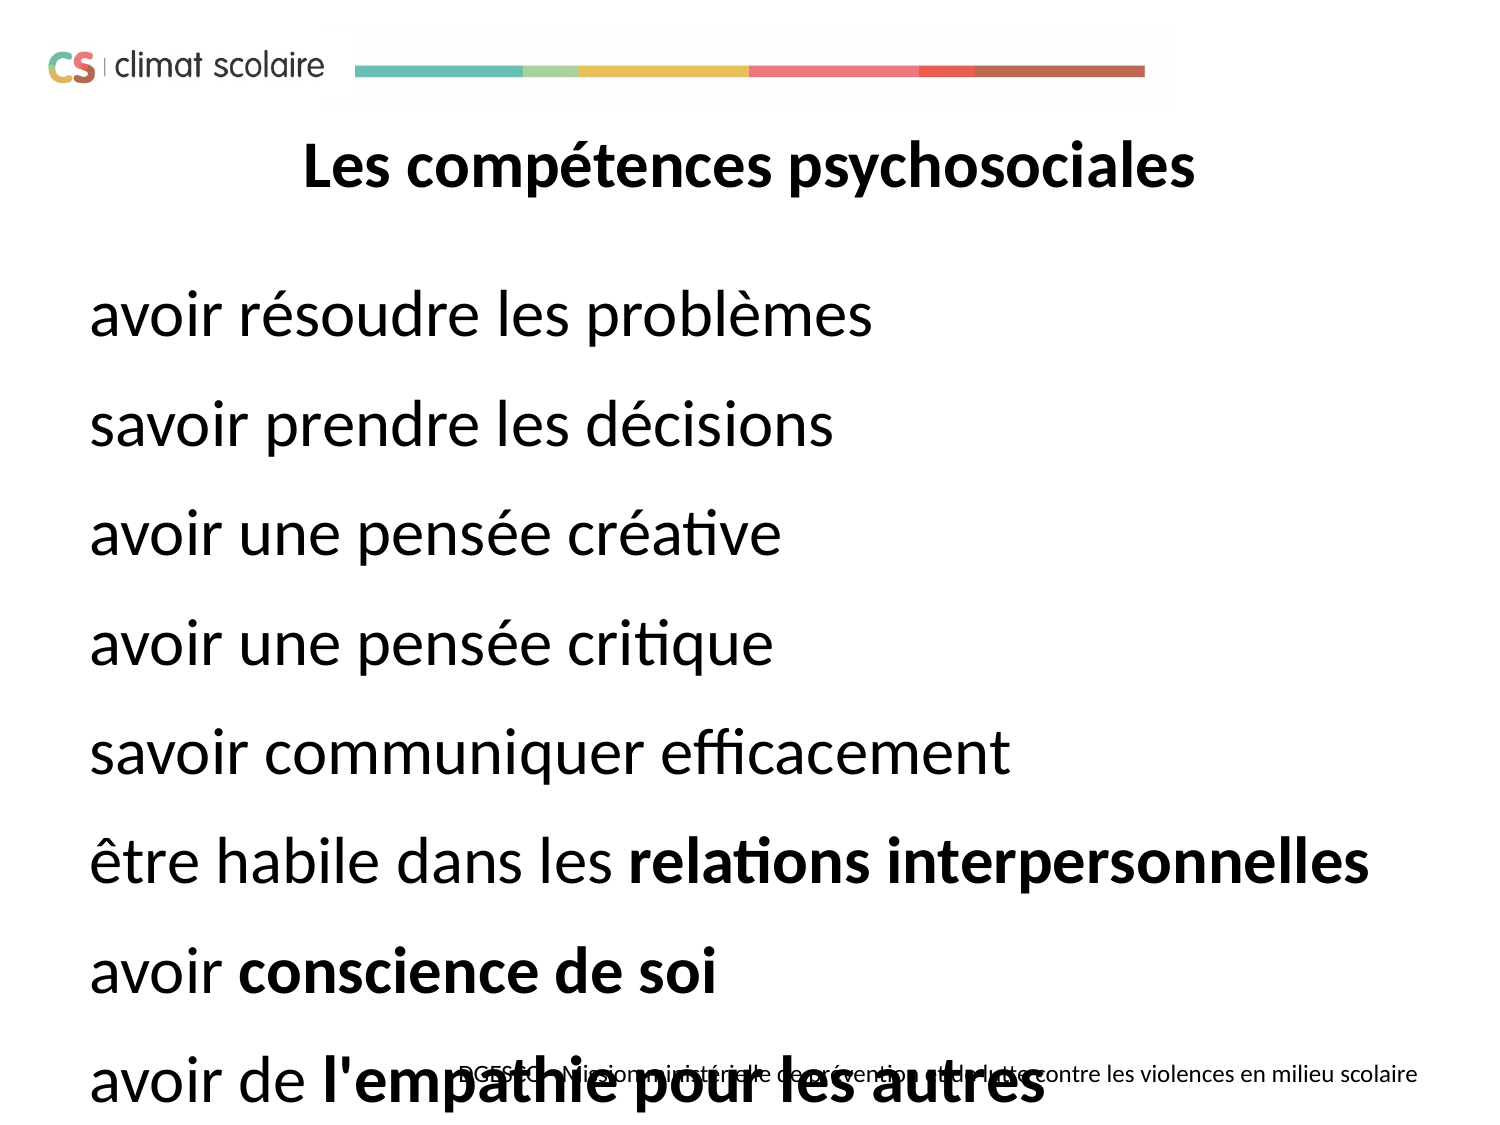

# Les compétences psychosociales
avoir résoudre les problèmes
savoir prendre les décisions
avoir une pensée créative
avoir une pensée critique
savoir communiquer efficacement
être habile dans les relations interpersonnelles
avoir conscience de soi
avoir de l'empathie pour les autres
savoir gérer son stress
savoir gérer ses émotions
[comportements | santé, épanouissement | apprentissages]